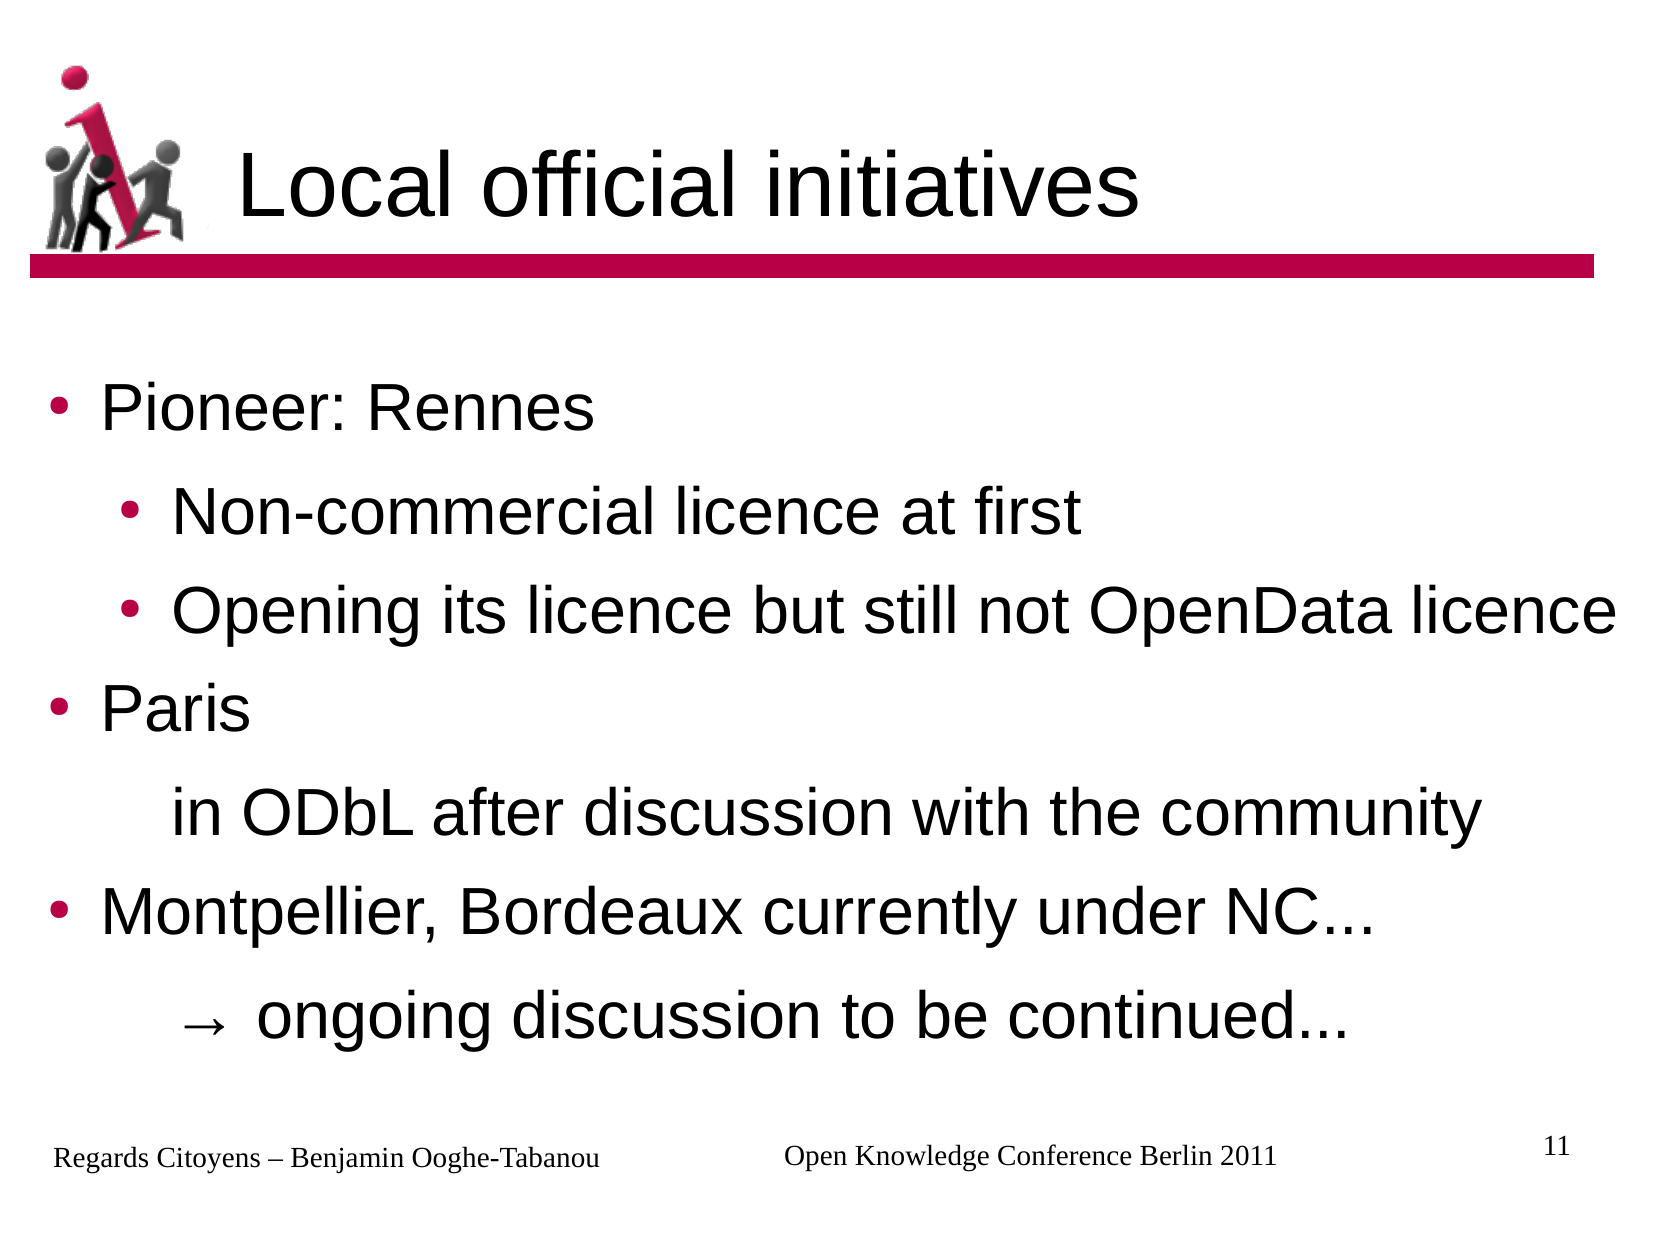

# Local official initiatives
Pioneer: Rennes
Non-commercial licence at first
Opening its licence but still not OpenData licence
Paris
in ODbL after discussion with the community
Montpellier, Bordeaux currently under NC...
→ ongoing discussion to be continued...
11
Benjamin Ooghe-Tabanou - Open Knowledge Conference Berlin 2011